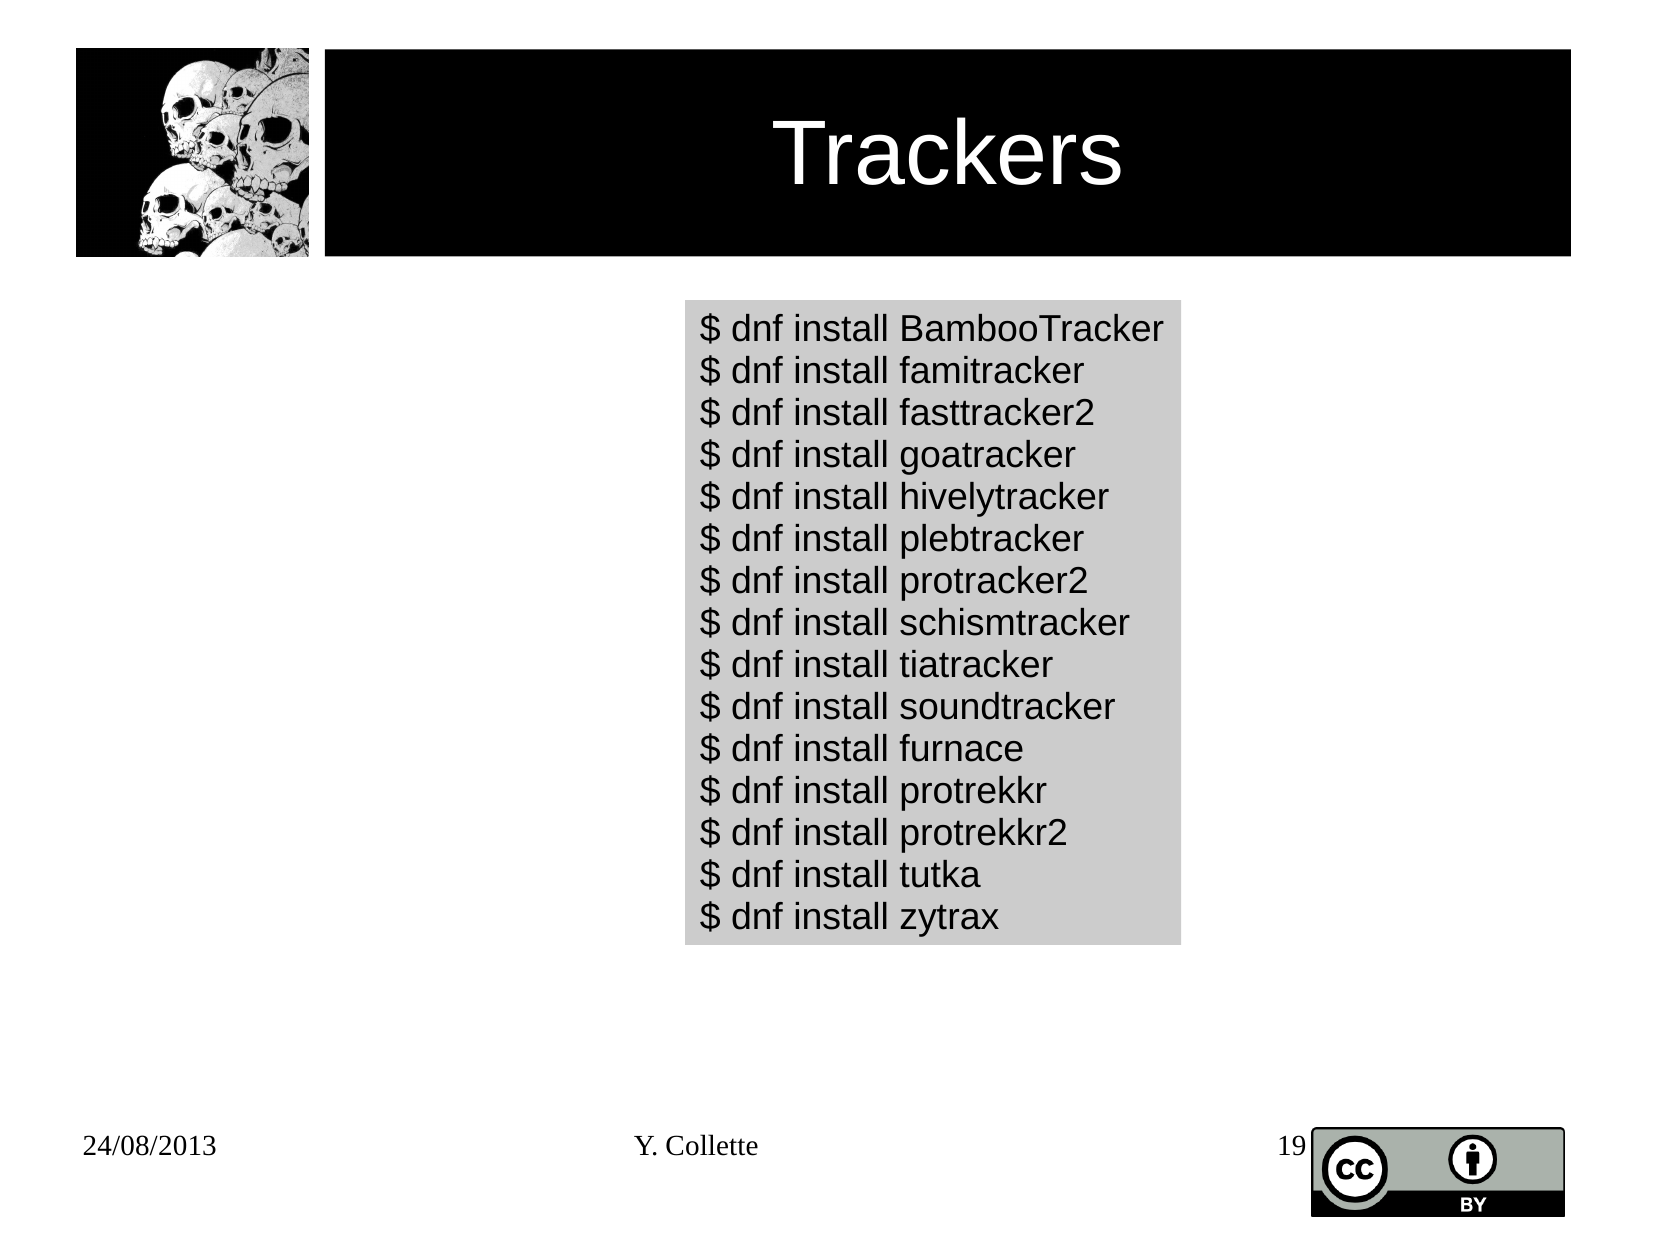

# Trackers
$ dnf install BambooTracker
$ dnf install famitracker
$ dnf install fasttracker2
$ dnf install goatracker
$ dnf install hivelytracker
$ dnf install plebtracker
$ dnf install protracker2
$ dnf install schismtracker
$ dnf install tiatracker
$ dnf install soundtracker
$ dnf install furnace
$ dnf install protrekkr
$ dnf install protrekkr2
$ dnf install tutka
$ dnf install zytrax
Y. Collette
19